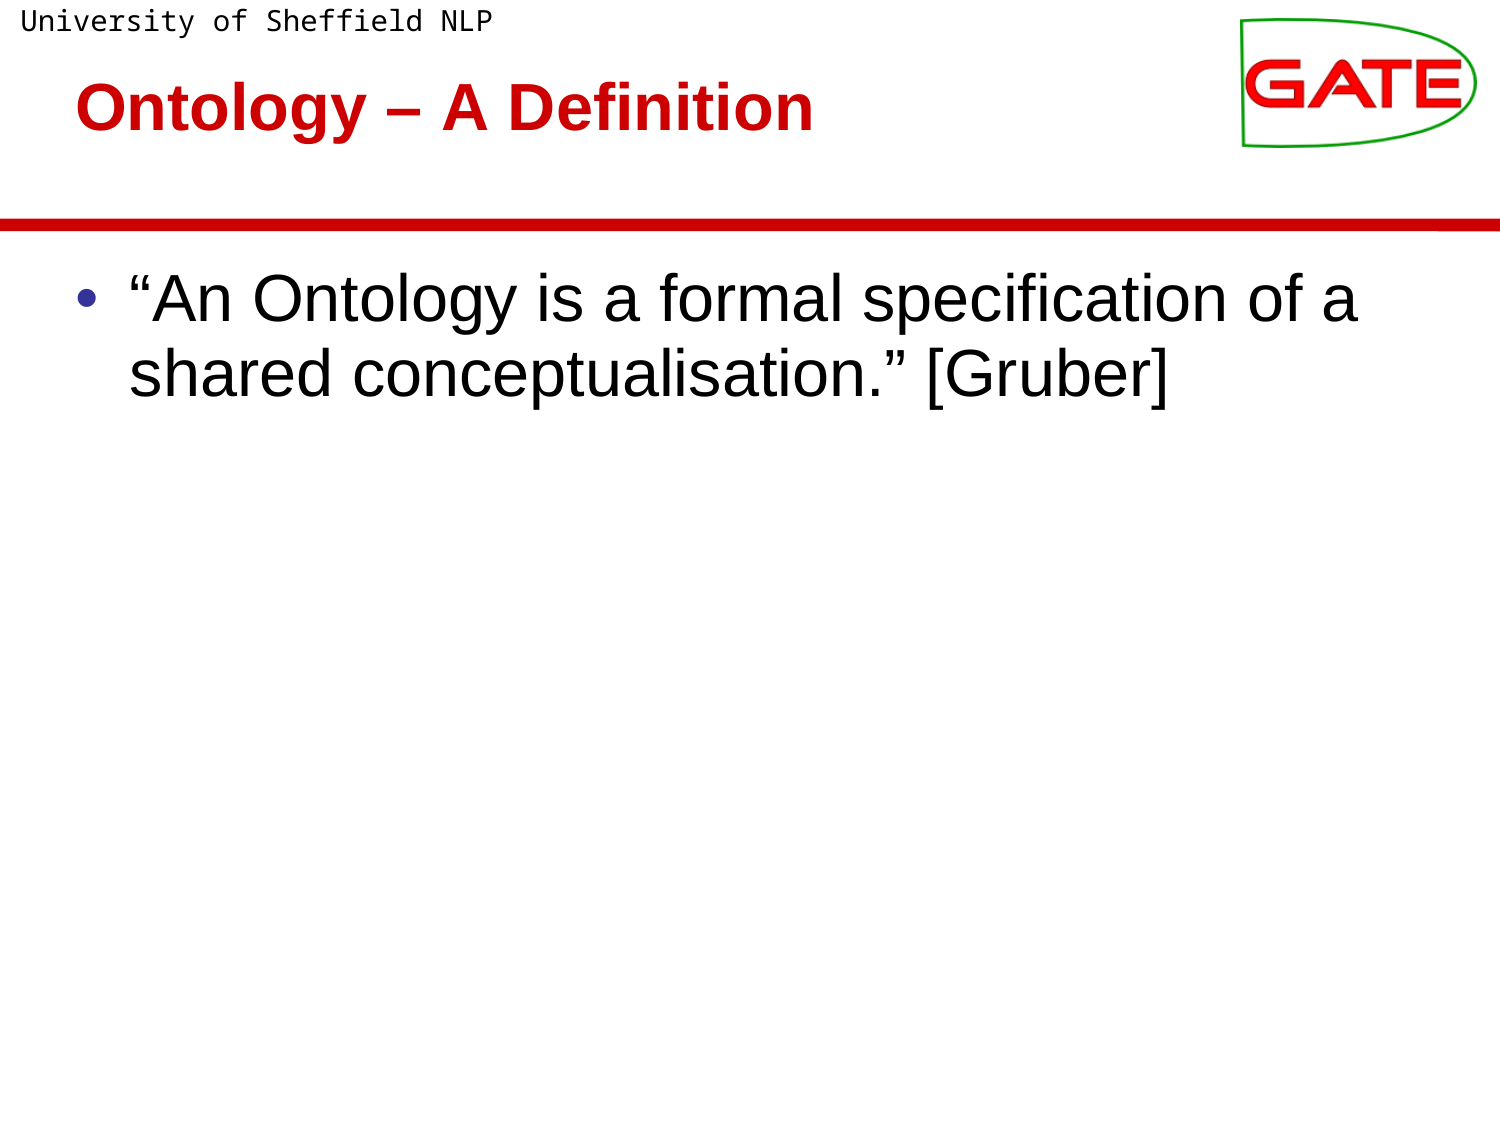

# Ontology – A Definition
“An Ontology is a formal specification of a shared conceptualisation.” [Gruber]